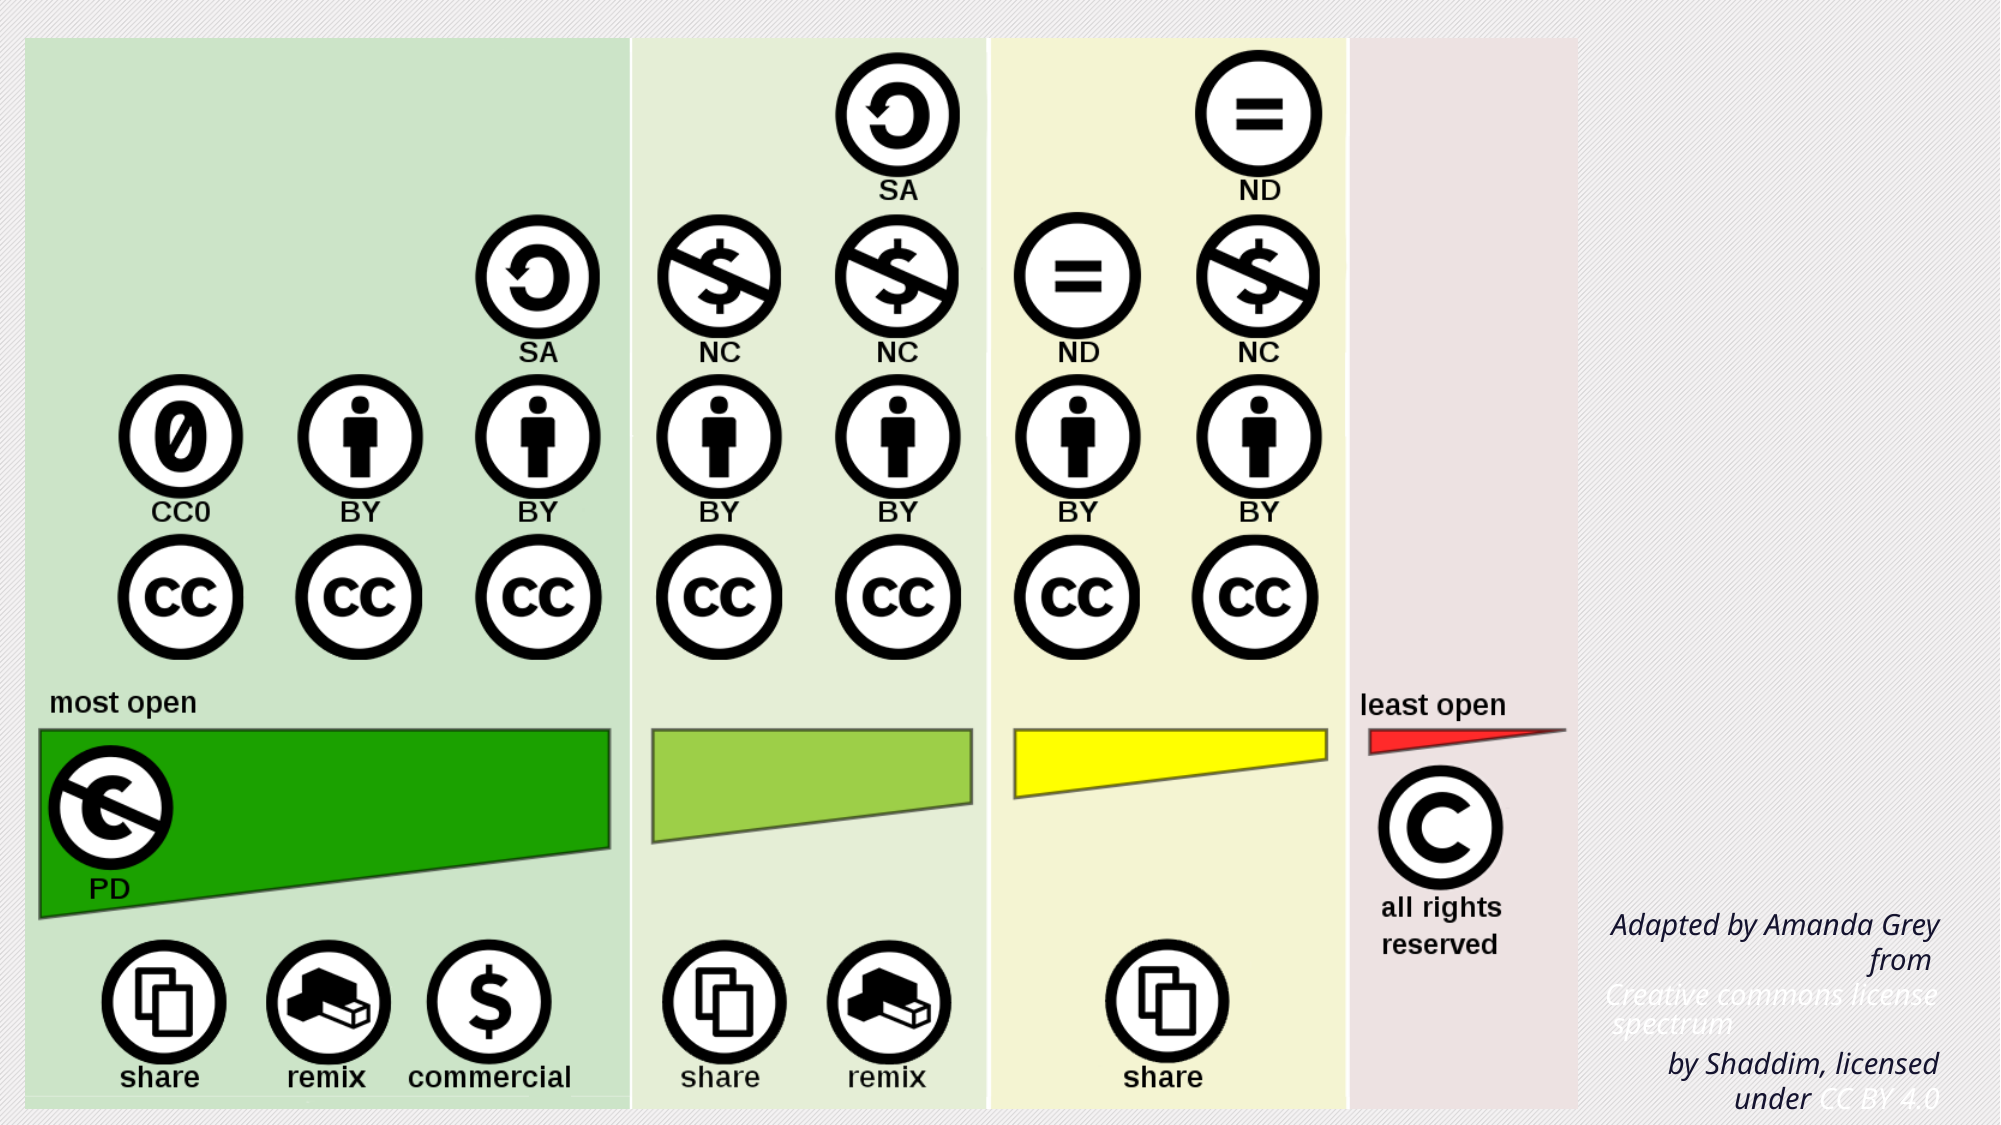

Adapted by Amanda Grey from Creative commons license spectrum by Shaddim, licensed under CC BY 4.0
KPU Teaching and Learning, CC-BY-SA